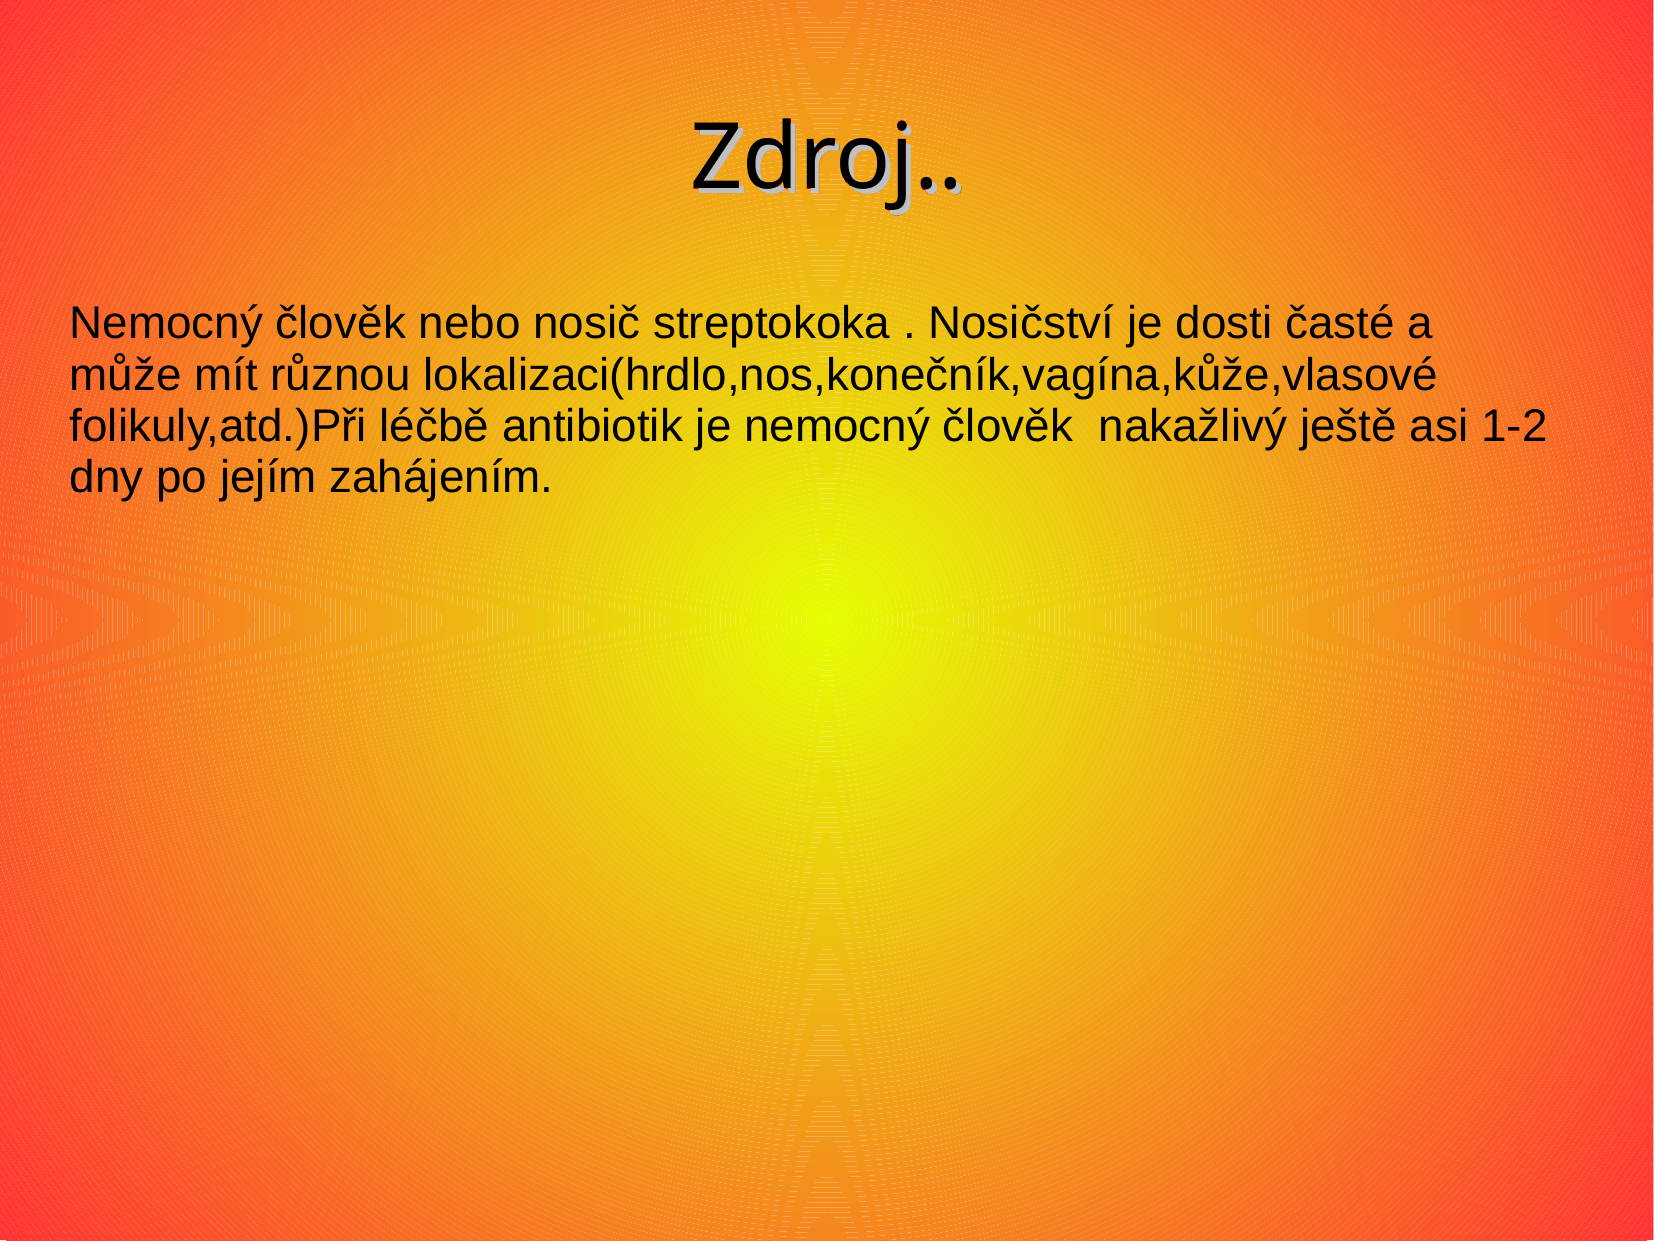

Nemocný člověk nebo nosič streptokoka . Nosičství je dosti časté a může mít různou lokalizaci(hrdlo,nos,konečník,vagína,kůže,vlasové folikuly,atd.)Při léčbě antibiotik je nemocný člověk nakažlivý ještě asi 1-2 dny po jejím zahájením.
# Zdroj..